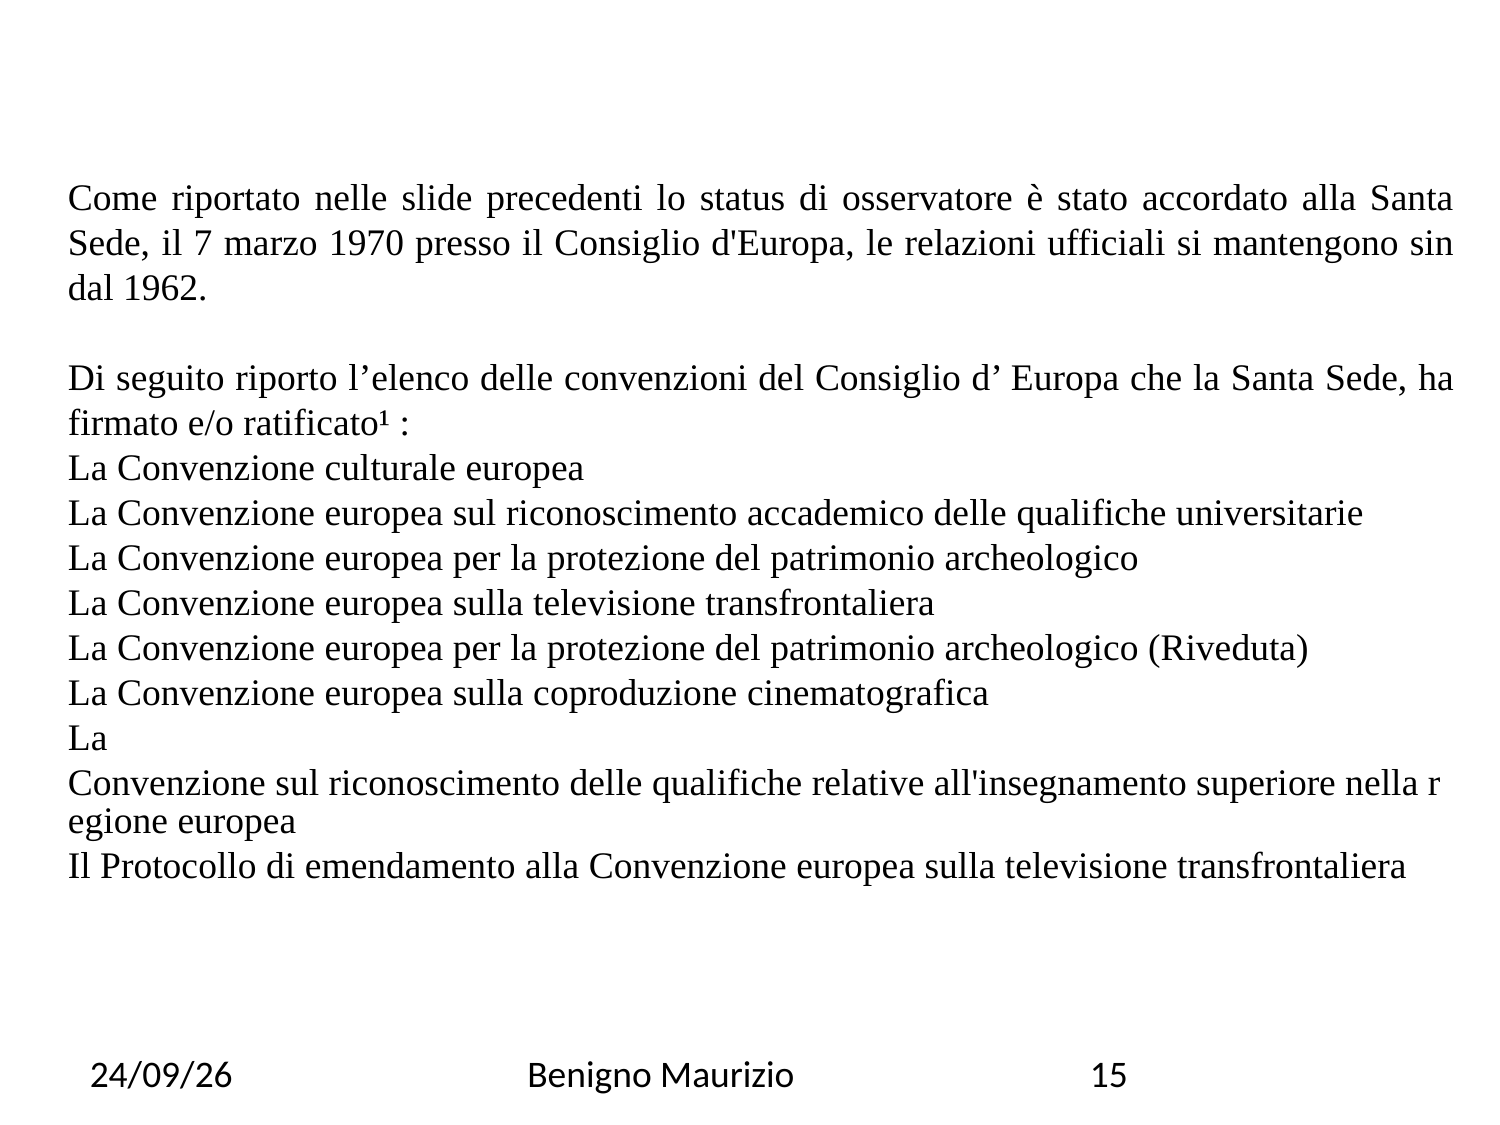

Come riportato nelle slide precedenti lo status di osservatore è stato accordato alla Santa Sede, il 7 marzo 1970 presso il Consiglio d'Europa, le relazioni ufficiali si mantengono sin dal 1962.
Di seguito riporto l’elenco delle convenzioni del Consiglio d’ Europa che la Santa Sede, ha firmato e/o ratificato¹ :
La Convenzione culturale europea
La Convenzione europea sul riconoscimento accademico delle qualifiche universitarie
La Convenzione europea per la protezione del patrimonio archeologico
La Convenzione europea sulla televisione transfrontaliera
La Convenzione europea per la protezione del patrimonio archeologico (Riveduta)
La Convenzione europea sulla coproduzione cinematografica
La Convenzione sul riconoscimento delle qualifiche relative all'insegnamento superiore nella regione europea
Il Protocollo di emendamento alla Convenzione europea sulla televisione transfrontaliera
Benigno Maurizio